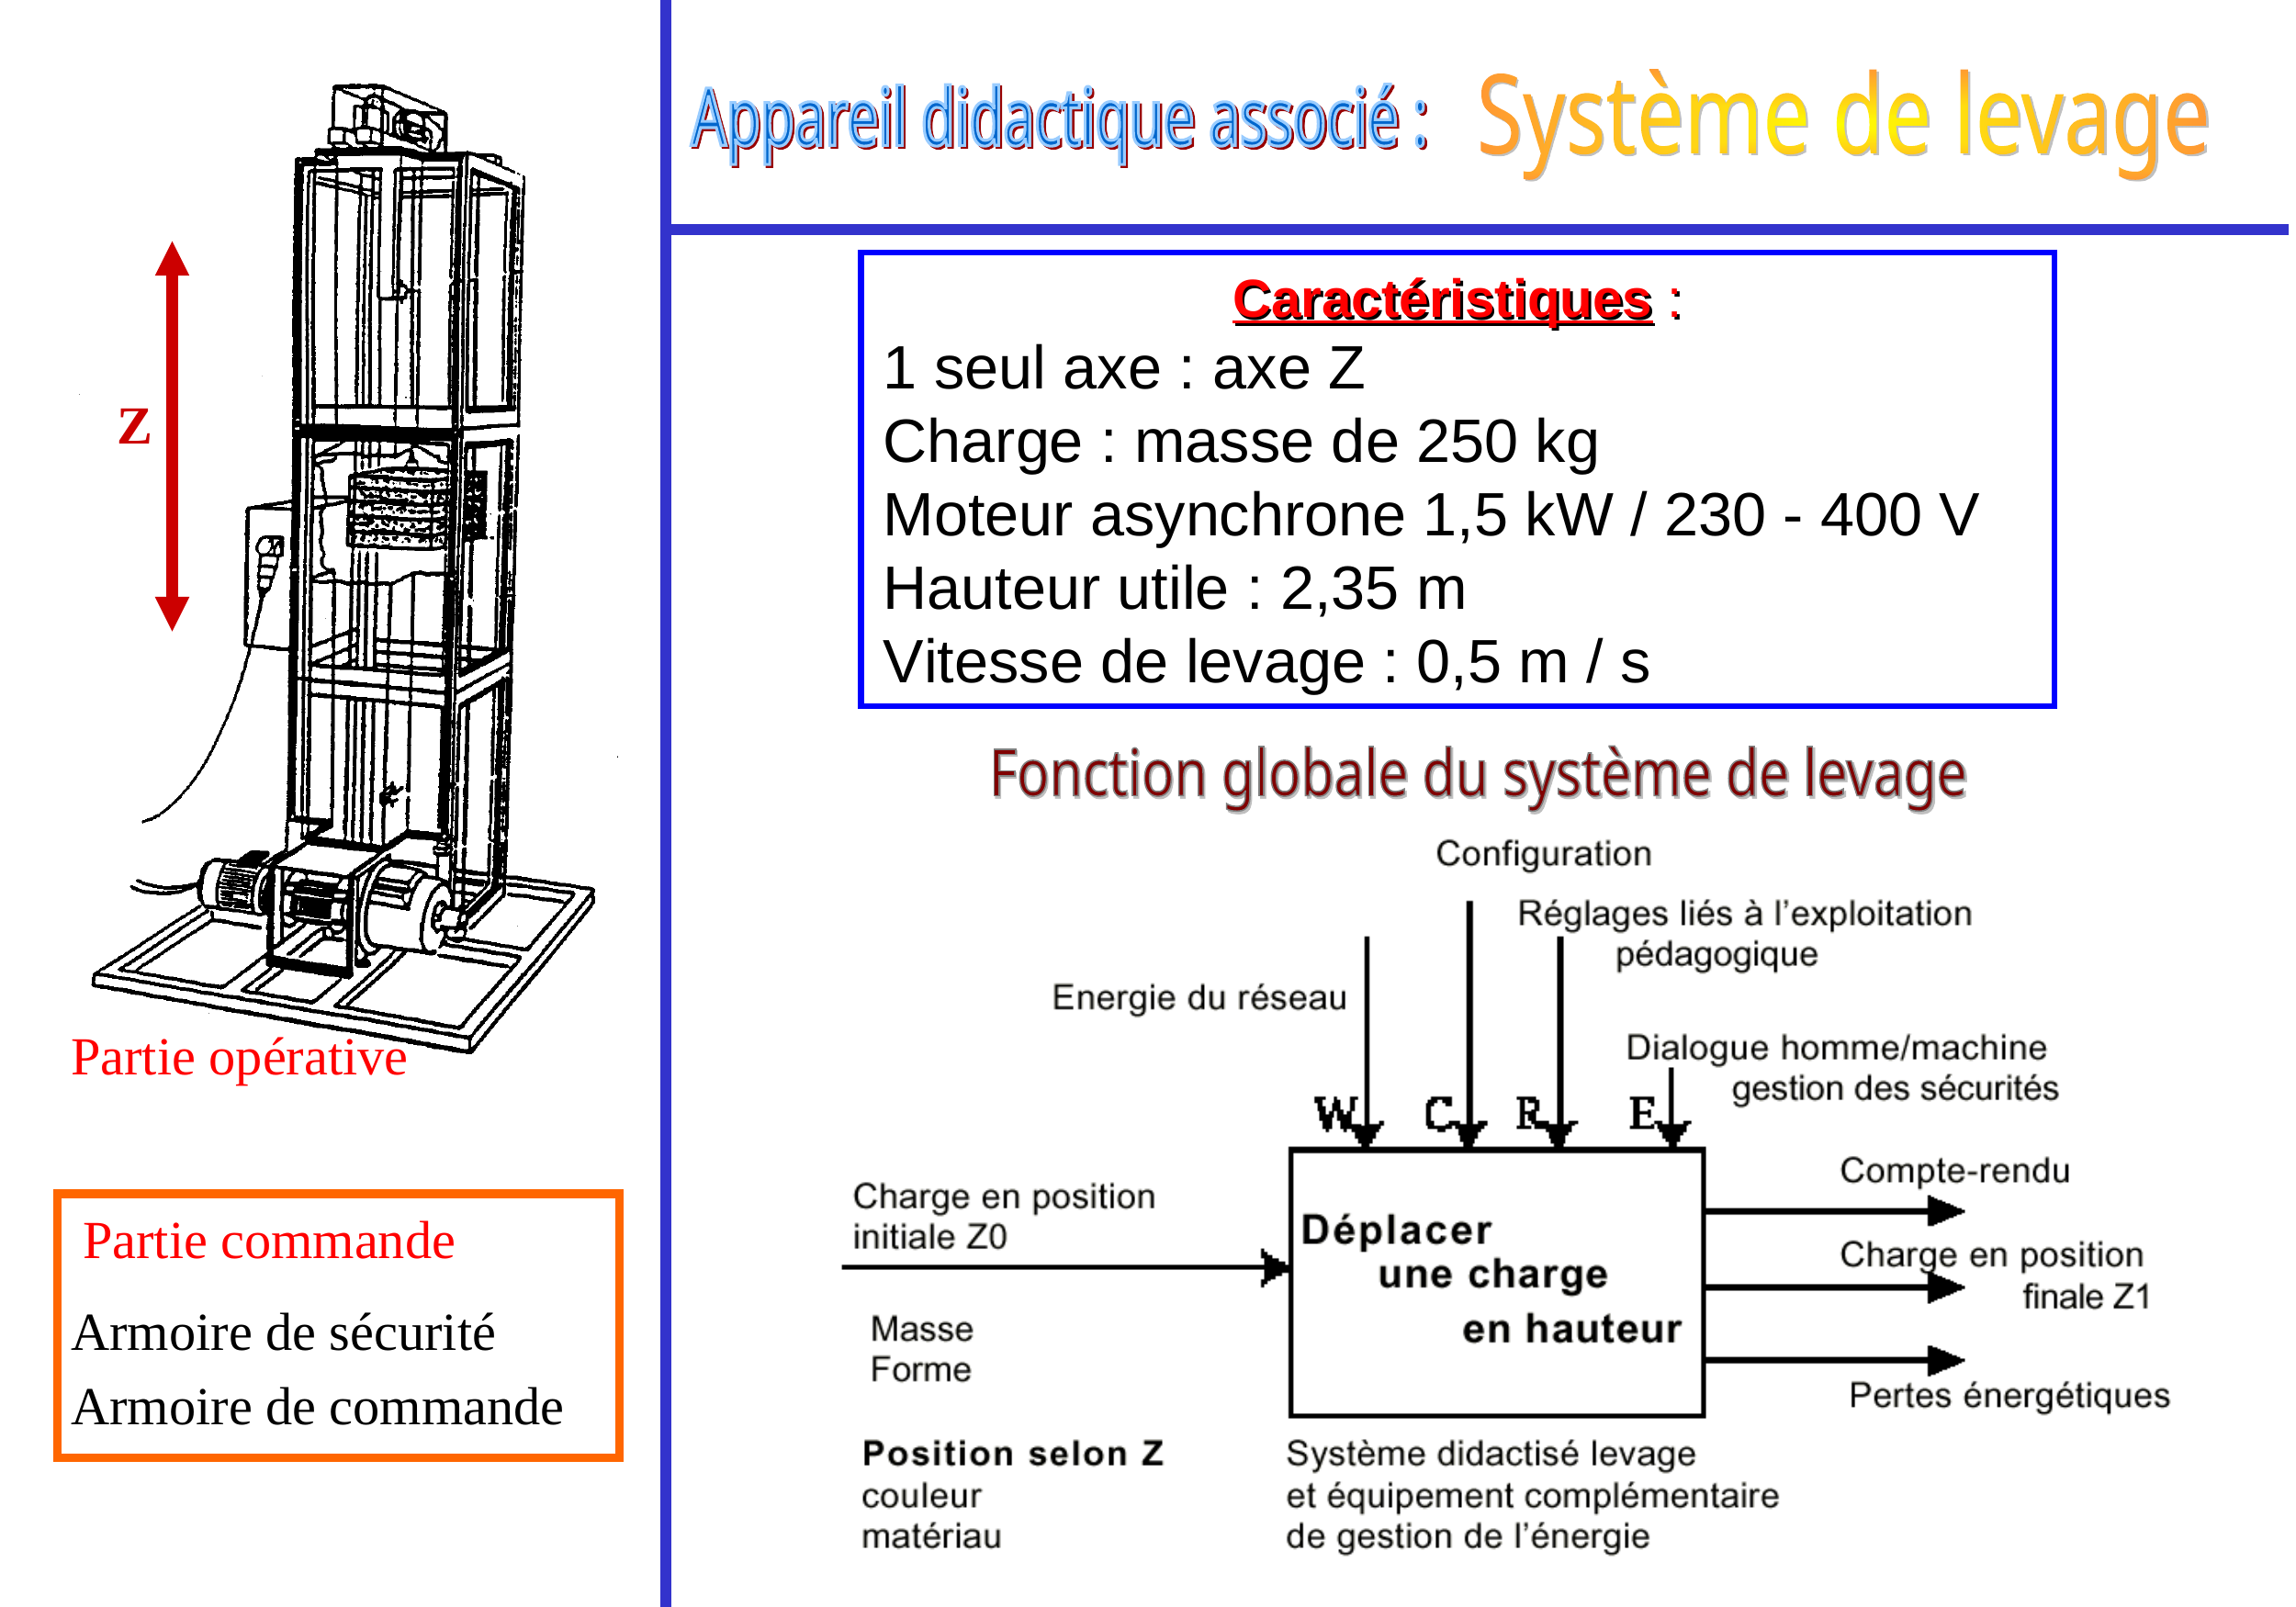

Système de levage
 Appareil didactique associé :
Partie commande
Armoire de sécurité
Armoire de commande
Z
Caractéristiques :
1 seul axe : axe Z
Charge : masse de 250 kg
Moteur asynchrone 1,5 kW / 230 - 400 V
Hauteur utile : 2,35 m
Vitesse de levage : 0,5 m / s
Fonction globale du système de levage
Partie opérative